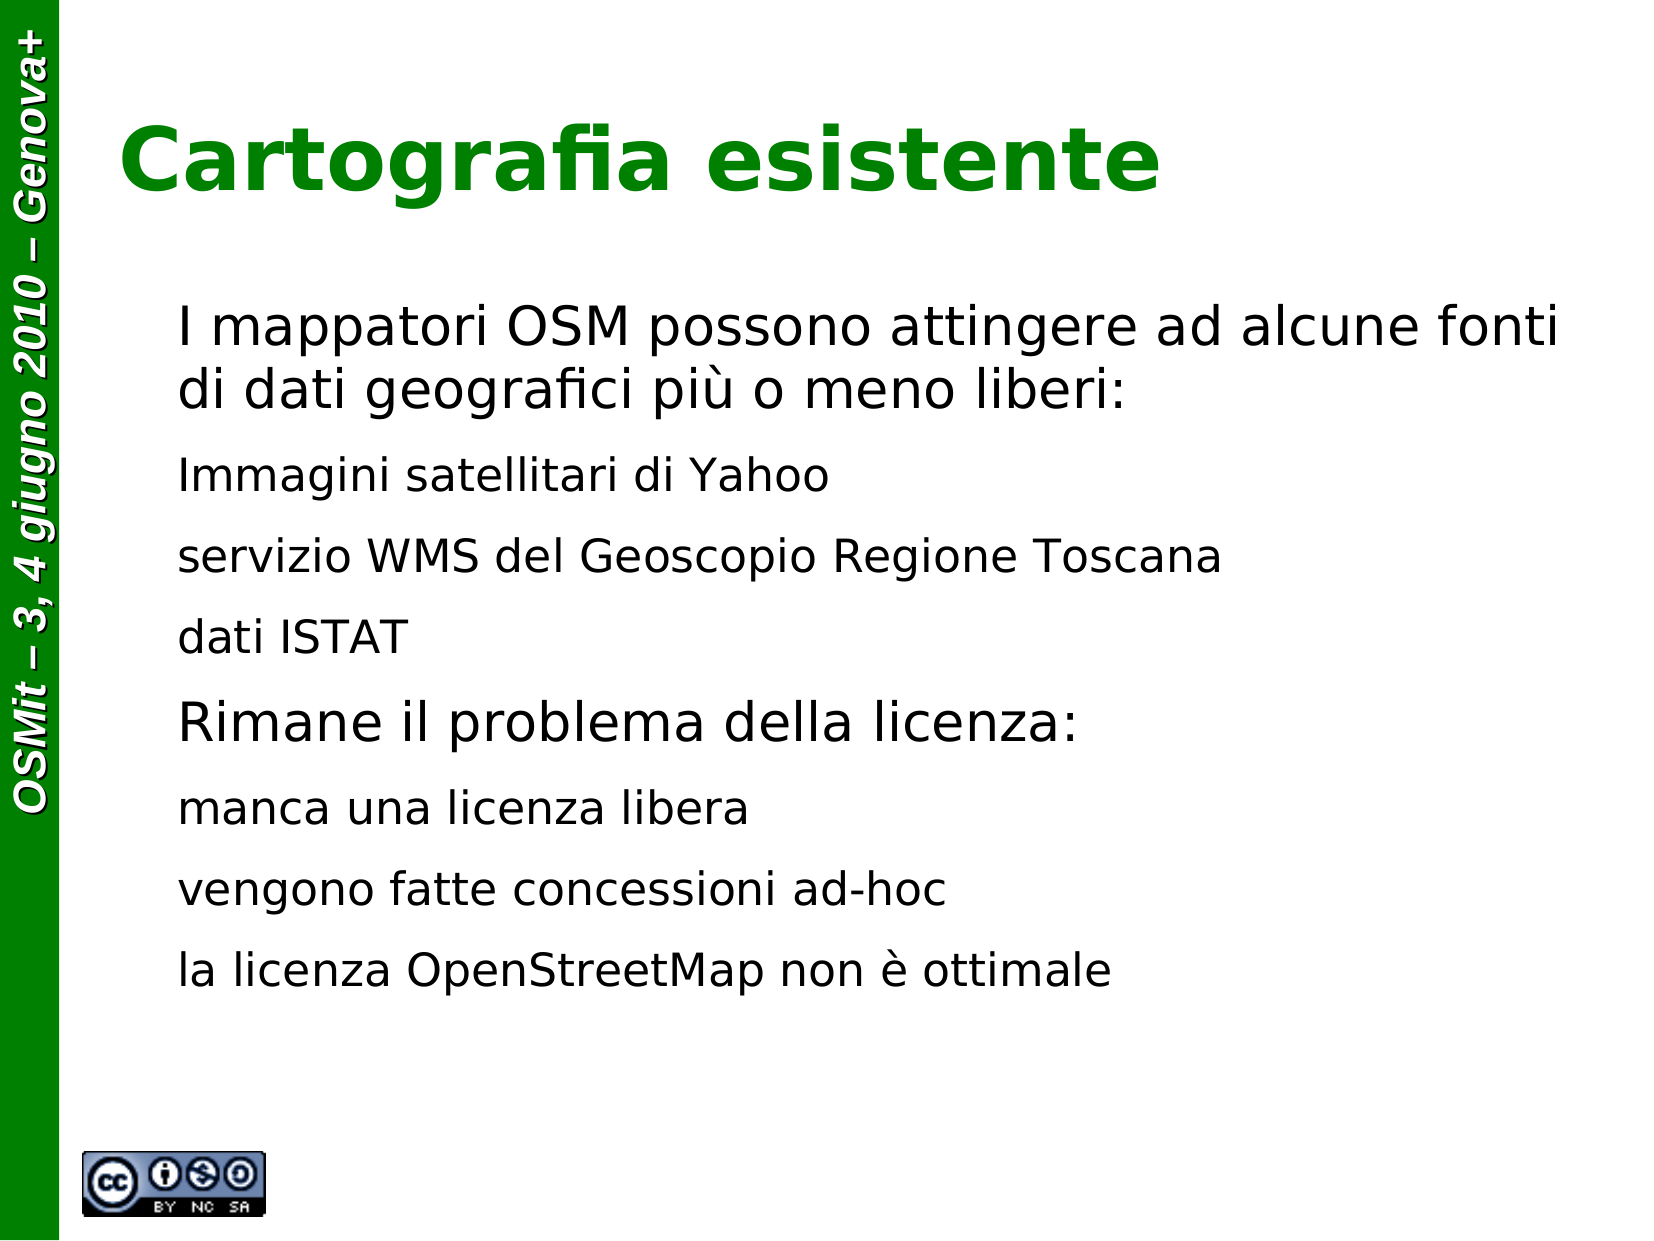

# Cartografia esistente
I mappatori OSM possono attingere ad alcune fonti di dati geografici più o meno liberi:
Immagini satellitari di Yahoo
servizio WMS del Geoscopio Regione Toscana
dati ISTAT
Rimane il problema della licenza:
manca una licenza libera
vengono fatte concessioni ad-hoc
la licenza OpenStreetMap non è ottimale